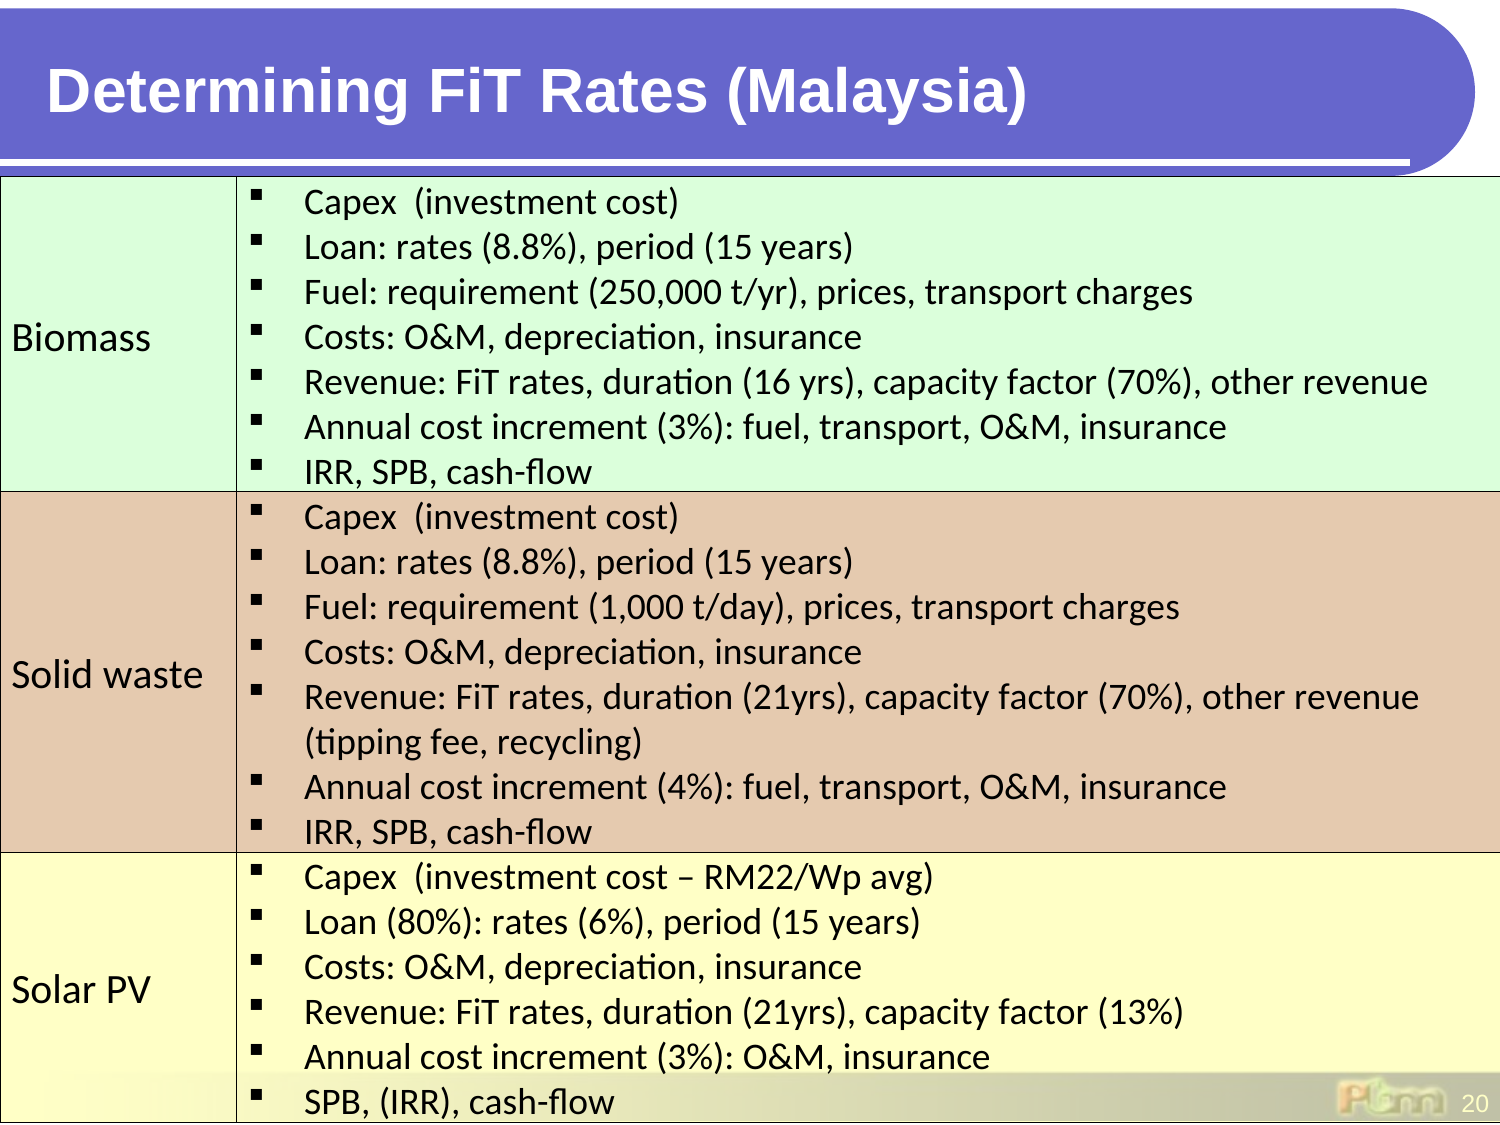

# Determining FiT Rates (Malaysia)
| Biomass | Capex (investment cost) Loan: rates (8.8%), period (15 years) Fuel: requirement (250,000 t/yr), prices, transport charges Costs: O&M, depreciation, insurance Revenue: FiT rates, duration (16 yrs), capacity factor (70%), other revenue Annual cost increment (3%): fuel, transport, O&M, insurance IRR, SPB, cash-flow |
| --- | --- |
| Solid waste | Capex (investment cost) Loan: rates (8.8%), period (15 years) Fuel: requirement (1,000 t/day), prices, transport charges Costs: O&M, depreciation, insurance Revenue: FiT rates, duration (21yrs), capacity factor (70%), other revenue (tipping fee, recycling) Annual cost increment (4%): fuel, transport, O&M, insurance IRR, SPB, cash-flow |
| Solar PV | Capex (investment cost – RM22/Wp avg) Loan (80%): rates (6%), period (15 years) Costs: O&M, depreciation, insurance Revenue: FiT rates, duration (21yrs), capacity factor (13%) Annual cost increment (3%): O&M, insurance SPB, (IRR), cash-flow |